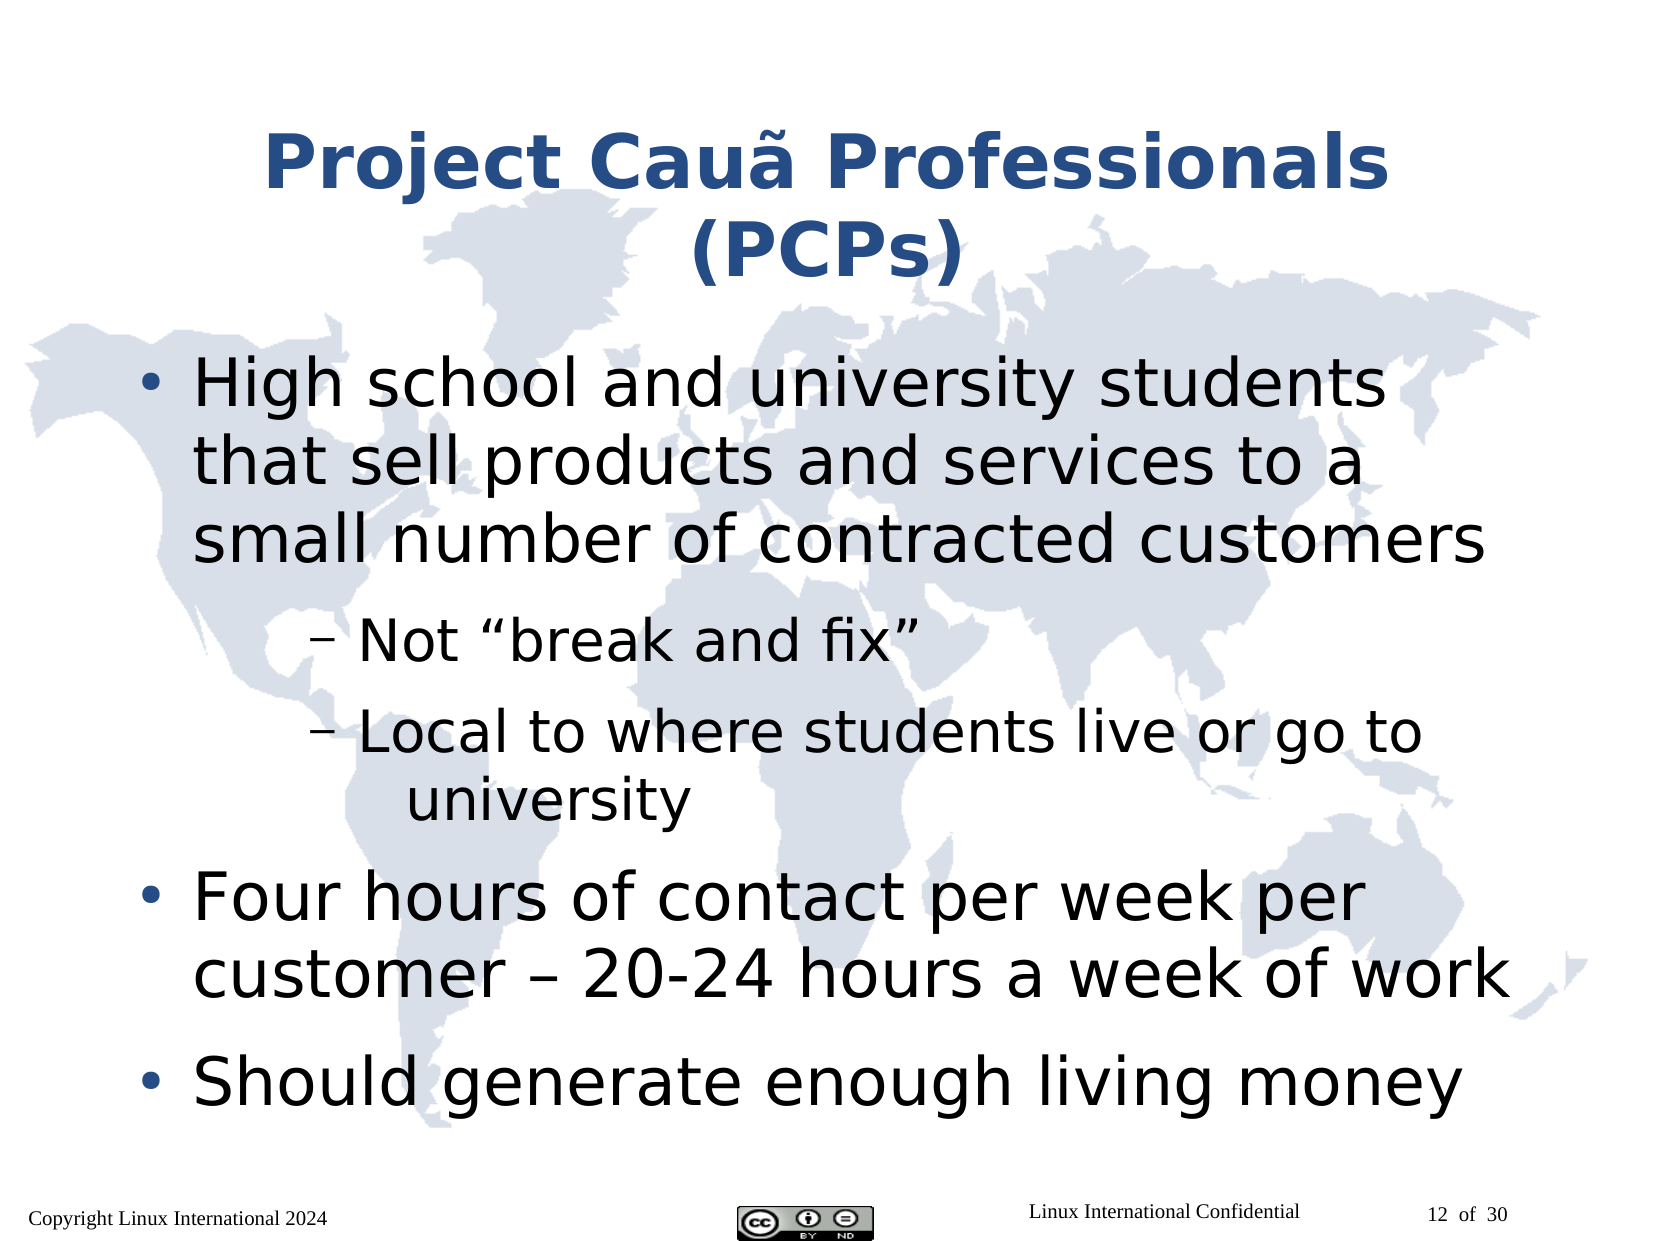

# Project Cauã Professionals (PCPs)
High school and university students that sell products and services to a small number of contracted customers
Not “break and fix”
Local to where students live or go to university
Four hours of contact per week per customer – 20-24 hours a week of work
Should generate enough living money